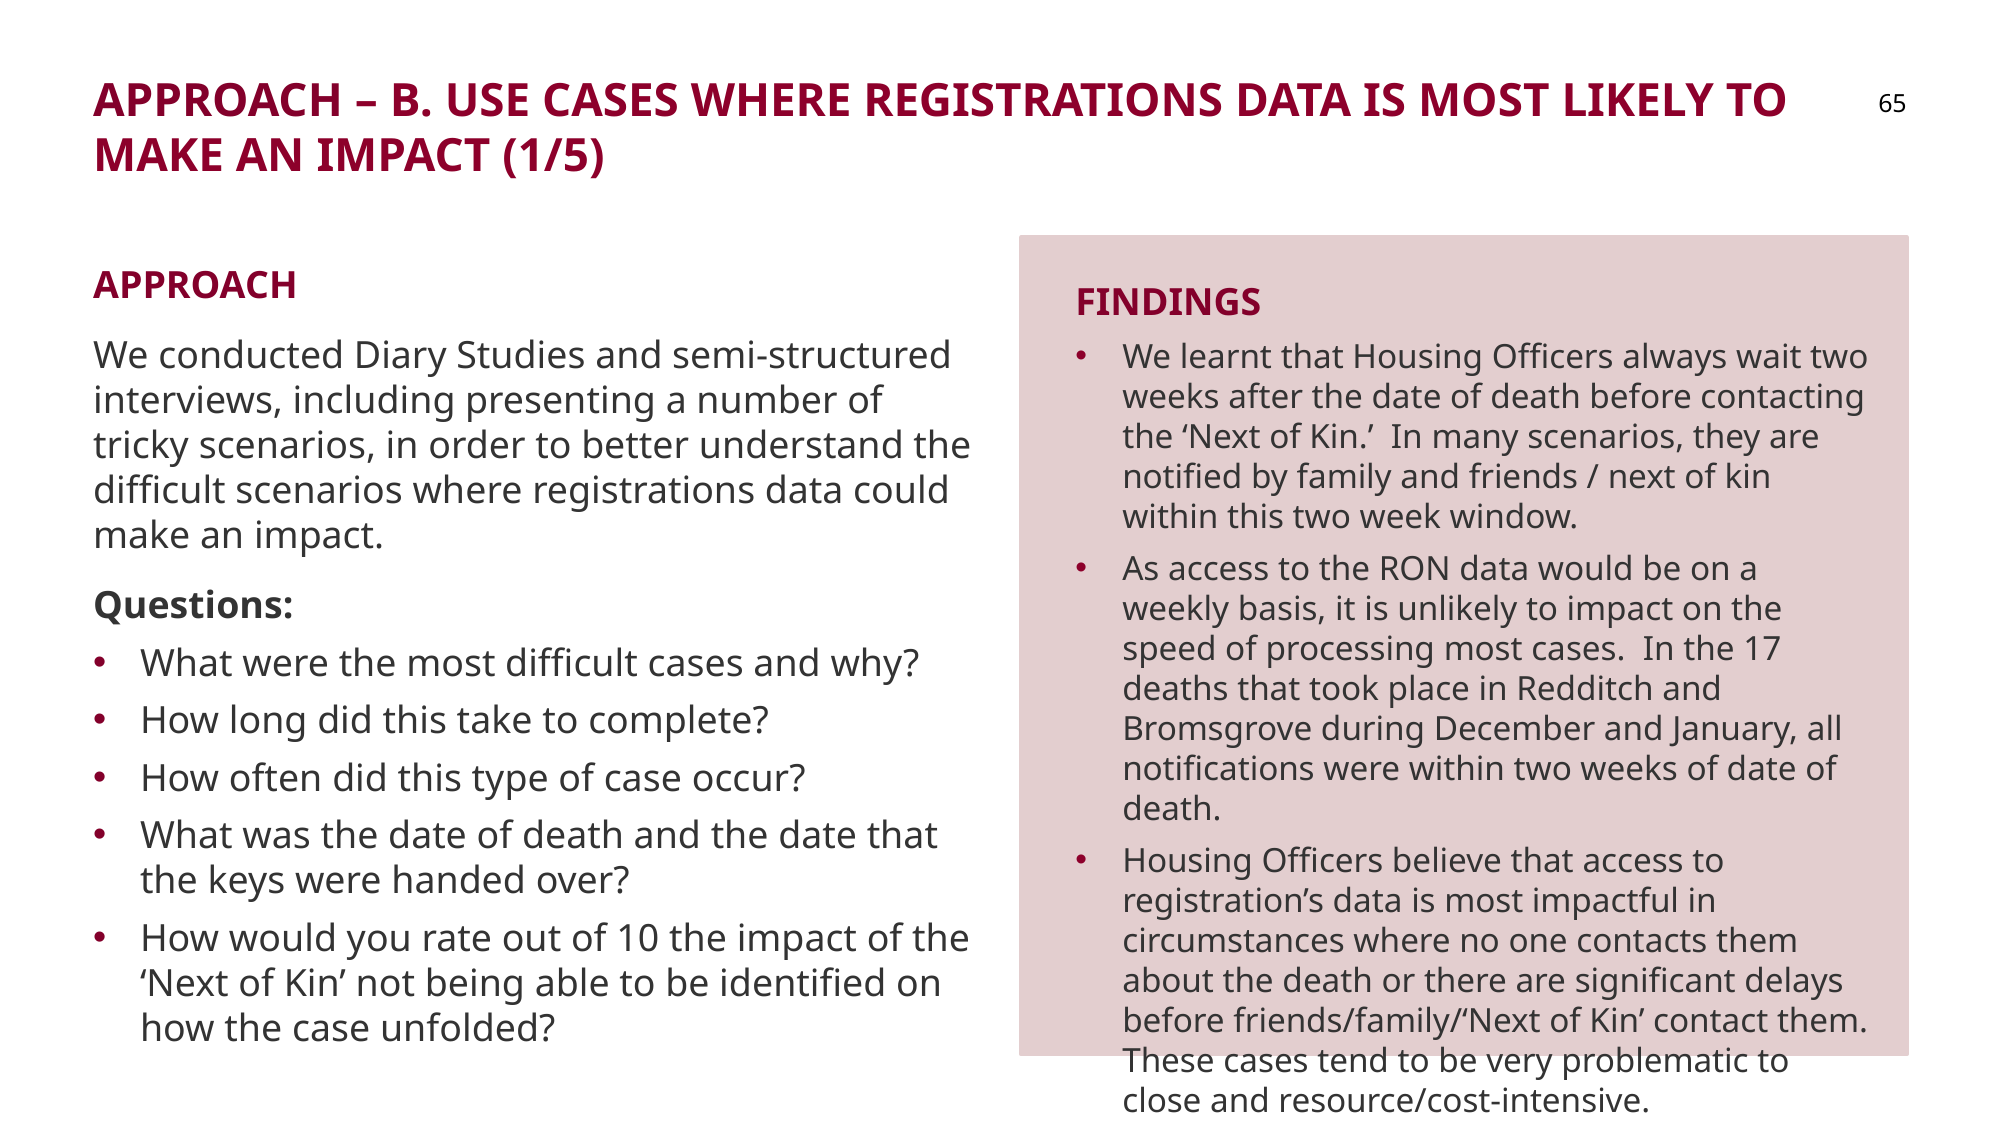

# APPROACH – B. USE CASES WHERE REGISTRATIONS DATA IS MOST LIKELY TO MAKE AN IMPACT (1/5)
FINDINGS
We learnt that Housing Officers always wait two weeks after the date of death before contacting the ‘Next of Kin.’ In many scenarios, they are notified by family and friends / next of kin within this two week window.
As access to the RON data would be on a weekly basis, it is unlikely to impact on the speed of processing most cases. In the 17 deaths that took place in Redditch and Bromsgrove during December and January, all notifications were within two weeks of date of death.
Housing Officers believe that access to registration’s data is most impactful in circumstances where no one contacts them about the death or there are significant delays before friends/family/‘Next of Kin’ contact them. These cases tend to be very problematic to close and resource/cost-intensive.
APPROACH
We conducted Diary Studies and semi-structured interviews, including presenting a number of tricky scenarios, in order to better understand the difficult scenarios where registrations data could make an impact.
Questions:
What were the most difficult cases and why?
How long did this take to complete?
How often did this type of case occur?
What was the date of death and the date that the keys were handed over?
How would you rate out of 10 the impact of the ‘Next of Kin’ not being able to be identified on how the case unfolded?